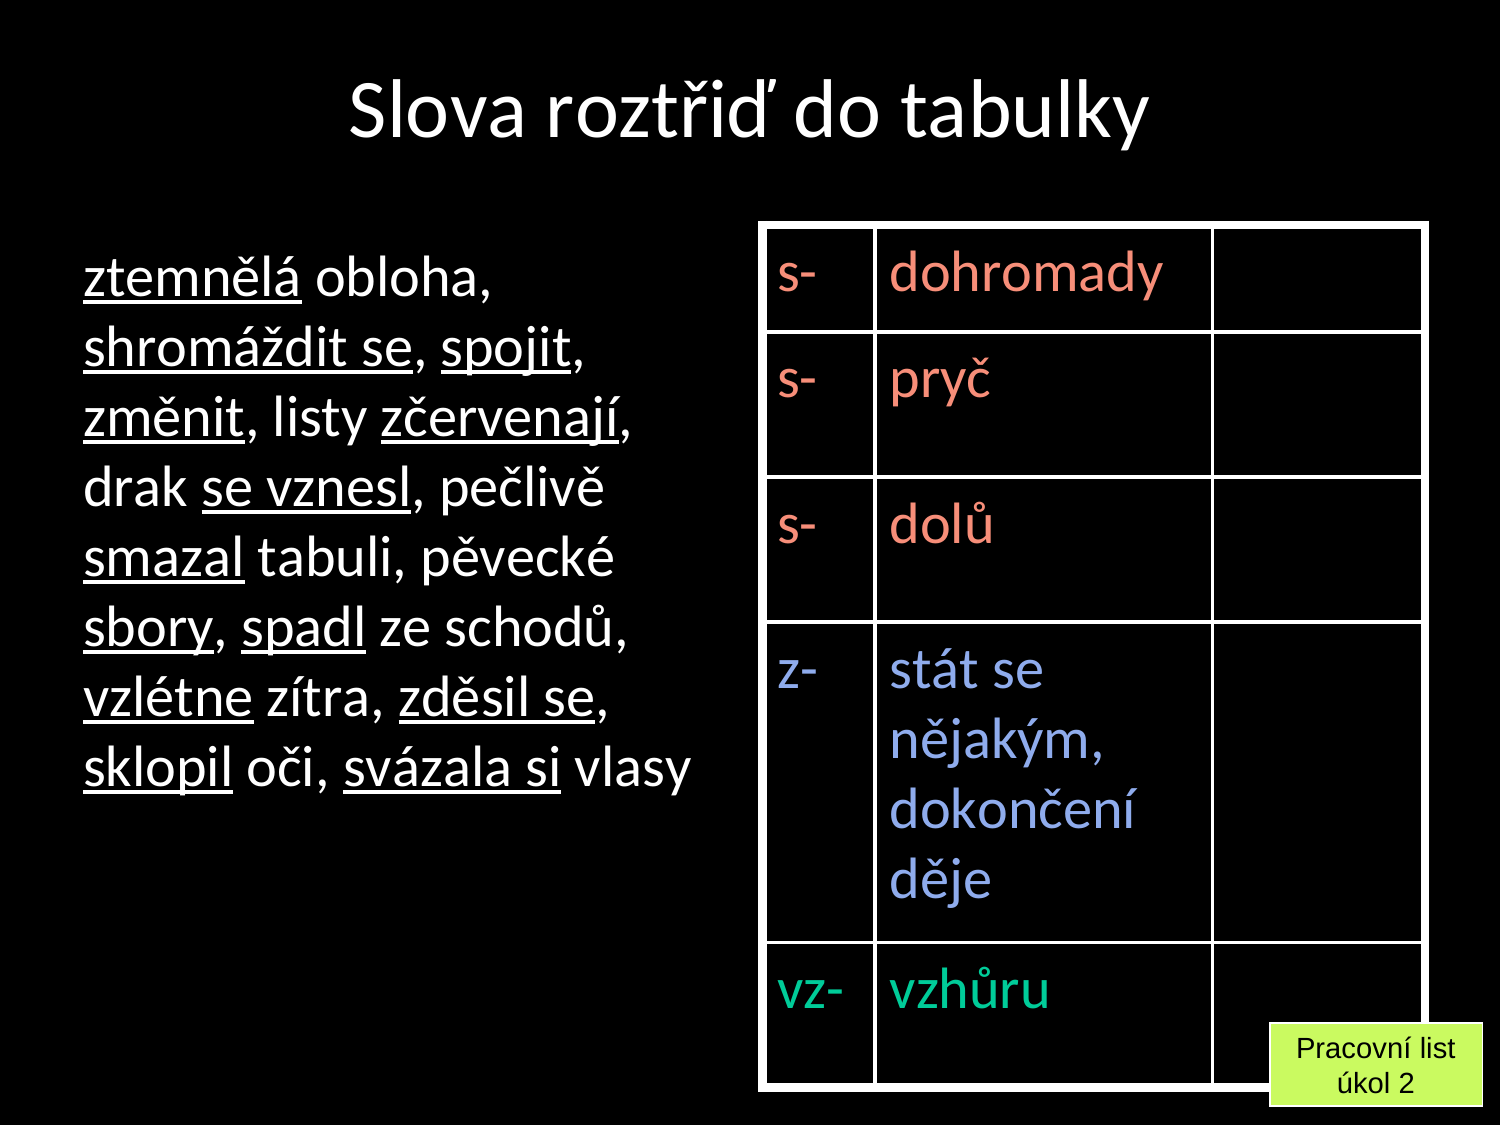

# Slova roztřiď do tabulky
| s- | dohromady | |
| --- | --- | --- |
| s- | pryč | |
| s- | dolů | |
| z- | stát se nějakým, dokončení děje | |
| vz- | vzhůru | |
ztemnělá obloha, shromáždit se, spojit, změnit, listy zčervenají, drak se vznesl, pečlivě smazal tabuli, pěvecké sbory, spadl ze schodů, vzlétne zítra, zděsil se, sklopil oči, svázala si vlasy
Pracovní list
úkol 2